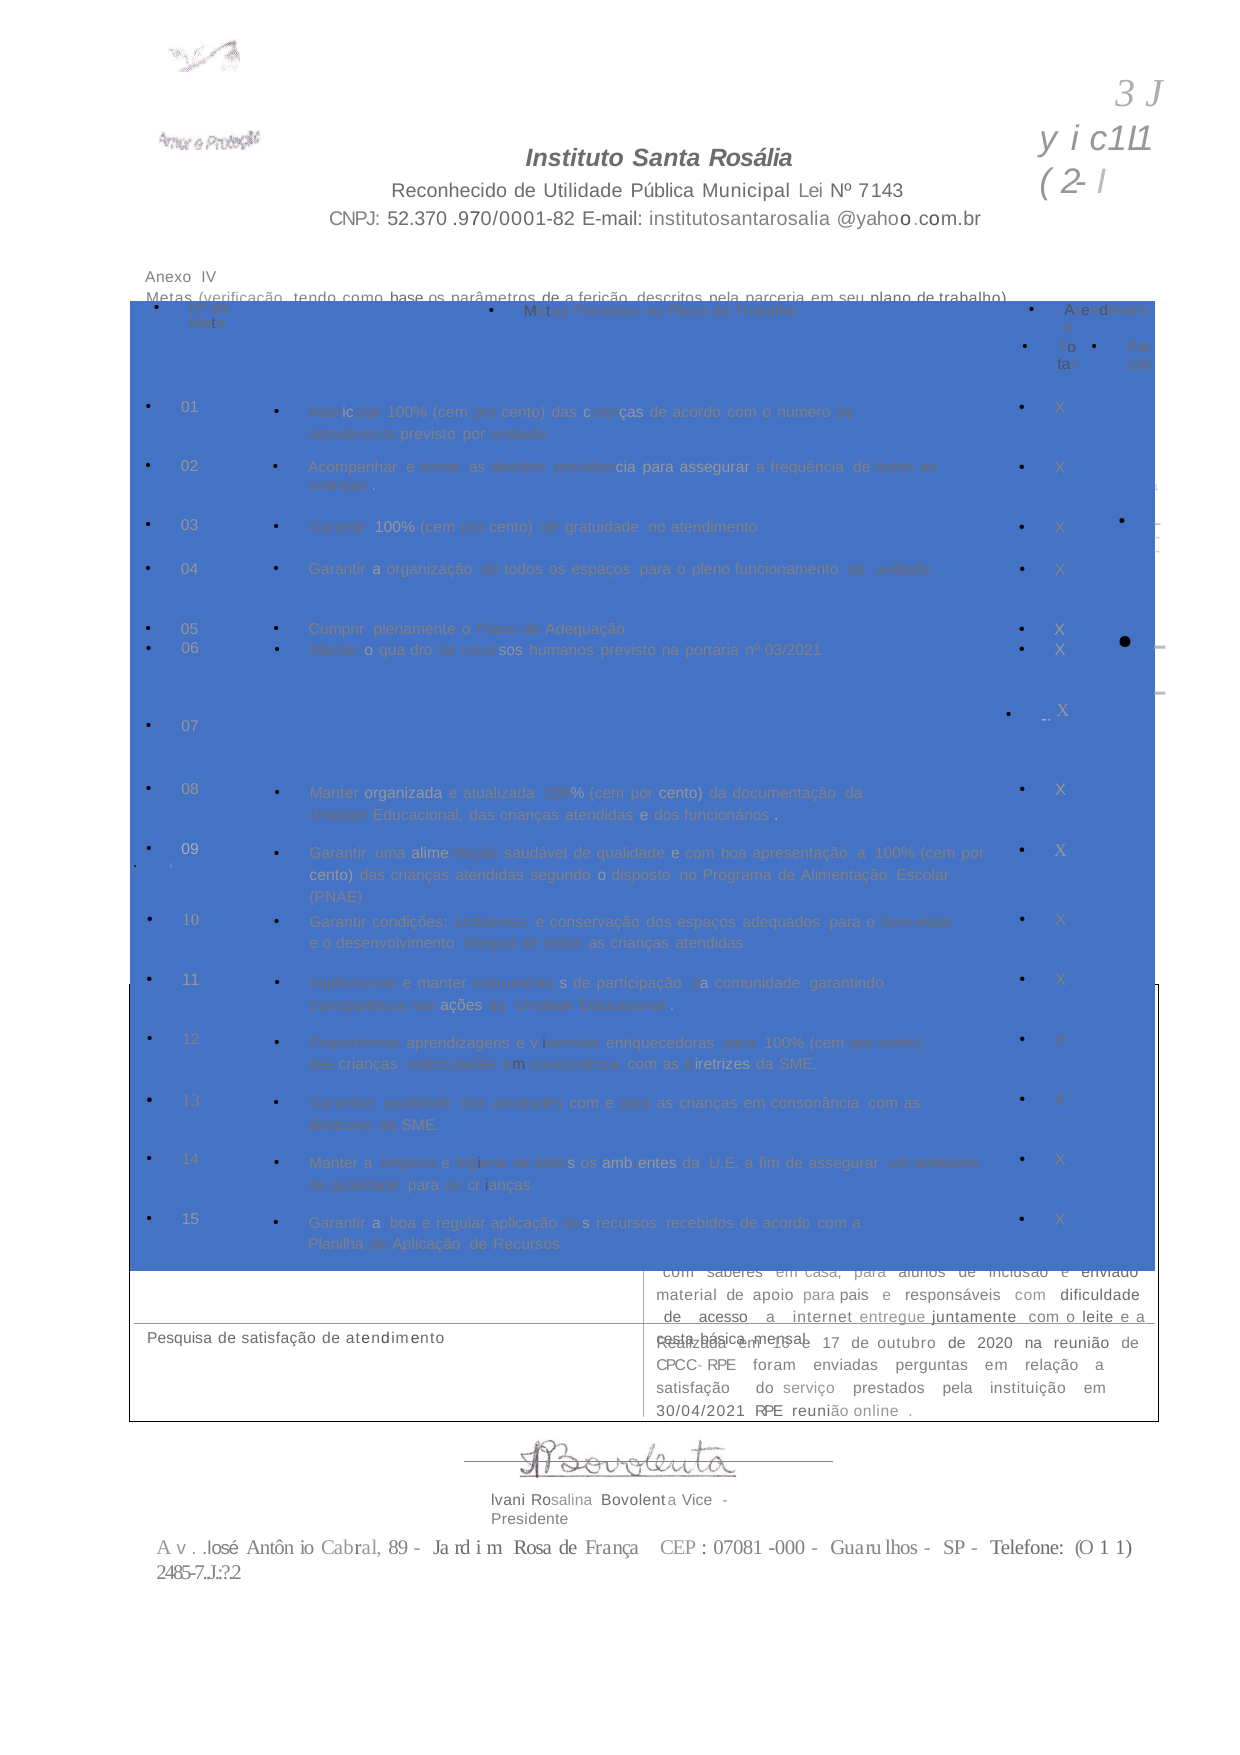

3 J
y i c1L1 ( 2- I
Instituto Santa Rosália
Reconhecido de Utilidade Pública Municipal Lei Nº 7143
CNPJ: 52.370 .970/0001-82 E-mail: institutosantarosalia @yahoo.com.br
Anexo IV
Metas (verificação tendo como base os parâmetros de a ferição descritos pela parceria em seu plano de trabalho) .
| Nº da Meta | Metas Previstas no Plano de Trabalho | Atendimento | | | |
| --- | --- | --- | --- | --- | --- |
| | | Total | | Parcial | |
| 01 | Matricular 100% (cem por cento) das crianças de acordo com o numero de atendimento previsto por unidade. | X | | | |
| 02 | Acompanhar e tomar as devidas providencia para assegurar a frequência de todas as crianças . | X | | | |
| 03 | Garantir 100% (cem por cento) de gratuidade no atendimento | X | | --- | |
| 04 | Garantir a organização de todos os espaços para o pleno funcionamento da unidade | X | | | |
| 05 | Cumprir plenamente o Plano de Adequação | X | | -- | |
| 06 | Manter o qua dro de recursos humanos previsto na portaria nº 03/2021 | X | | | |
| 07 | | -· X | | | |
| 08 | Manter organizada e atualizada 100% (cem por cento) da documentação da Unidade Educacional, das crianças atendidas e dos funcionários . | X | | | |
| 09 1 | Garantir uma alimentação saudável de qualidade e com boa apresentação a 100% (cem por cento) das crianças atendidas segundo o disposto no Programa de Alimentação Escolar (PNAE) | X | | | |
| 10 | Garantir condições; ambientes e conservação dos espaços adequados para o bem-estar e o desenvolvimento integral de todas as crianças atendidas | X | | | |
| 11 | Implementar e manter instrumento s de participação da comunidade garantindo transparência nas ações da Unidade Educacional . | X | | | |
| 12 | Proporcionar aprendizagens e v ivencias enriquecedoras para 100% (cem por cento) das crianças matriculadas em consonância com as diretrizes da SME. | X | | | |
| 13 | Garantira qualidade das atividades com e para as crianças em consonância com as diretrizes da SME. | X | | | |
| 14 | Manter a limpeza e higiene de todos os ambientes da U.E. a fim de assegurar um ambiente de qualidade para as cr ianças. | X | | | |
| 15 | Garantir a boa e regular aplicação dos recursos recebidos de acordo com a Planilha de Aplicação de Recursos. | X | | | |
1
1
Garantir a formação continuada dos profissionais de acordo com as propostas da SME.
-
Verificação pela supervisão, conforme prevê o Art.46 da Portaria Nº 03/2021
ITENS
Aspecto Observado
X
Frequência das cria nças regularmente matriculadas Organização dos Ambientes
- ---·-
- ·-	-
X
X
Verificação	do	quadro	de	recursos	Humanos	e	a
habilitação/formação dos profissionais
-
Quadro de Horário Administrativo
Homologado em 25/03/2021
·-
Disponibilidade e utilização dos bens e materiais em geral
Acompanhamento das ações pedagógicas e atividades desenvolvidas. Essas estão de acordo com as atividades propostas pelo POEP
Registro de frequência e das atividades desenvolvidas conforme quadro de saberes necessário e saberes em casa para todos os a lunos regularmente matriculados. Nas terças e quinta s-feiras são enviado vídeo aula para todos juntamente com saberes em casa, para alunos de inclusão é enviado material de apoio para pais e responsáveis com dificuldade de acesso a internet entregue juntamente com o leite e a cesta básica mensal.
Pesquisa de satisfação de atendimento
Realizada em 16 e 17 de outubro de 2020 na reunião de CPCC- RPE foram enviadas perguntas em relação a satisfação do serviço prestados pela instituição em 30/04/2021 RPE reunião online .
lvani Rosalina Bovolenta Vice - Presidente
A v . .losé Antôn io Cabral, 89 - Ja rd i m Rosa de França CEP : 07081 -000 - Guaru lhos - SP - Telefone: (O 1 1) 2485-7..J.:?.2